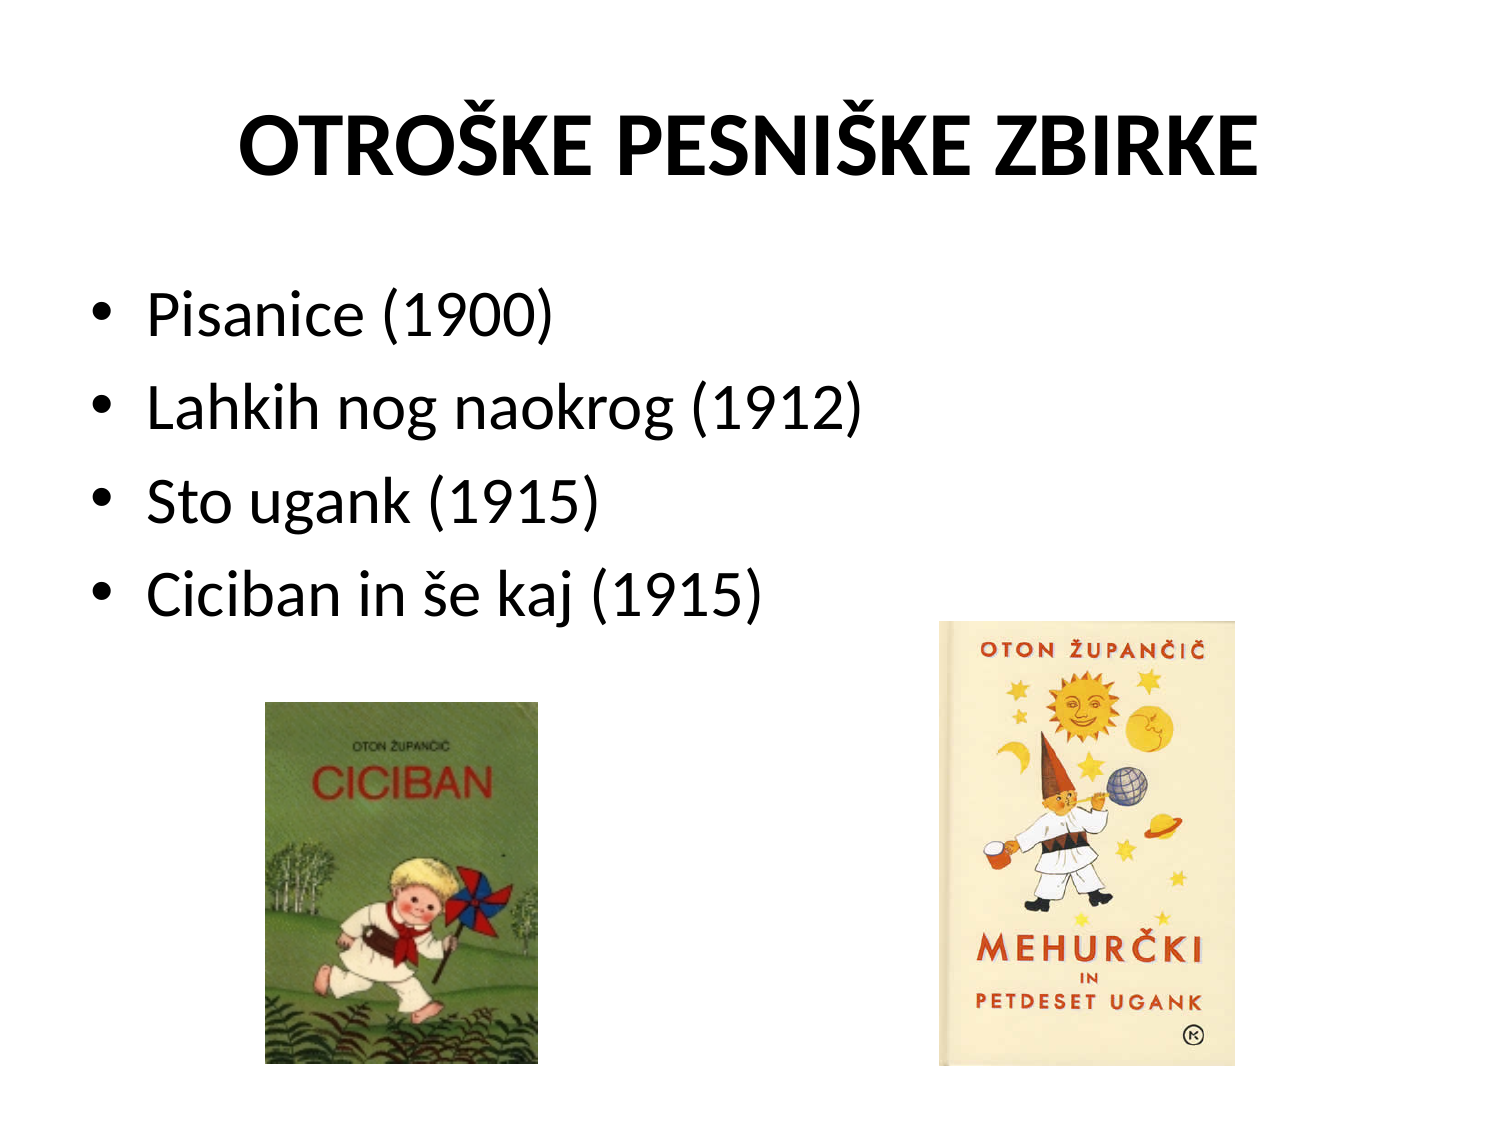

# OTROŠKE PESNIŠKE ZBIRKE
Pisanice (1900)
Lahkih nog naokrog (1912)
Sto ugank (1915)
Ciciban in še kaj (1915)